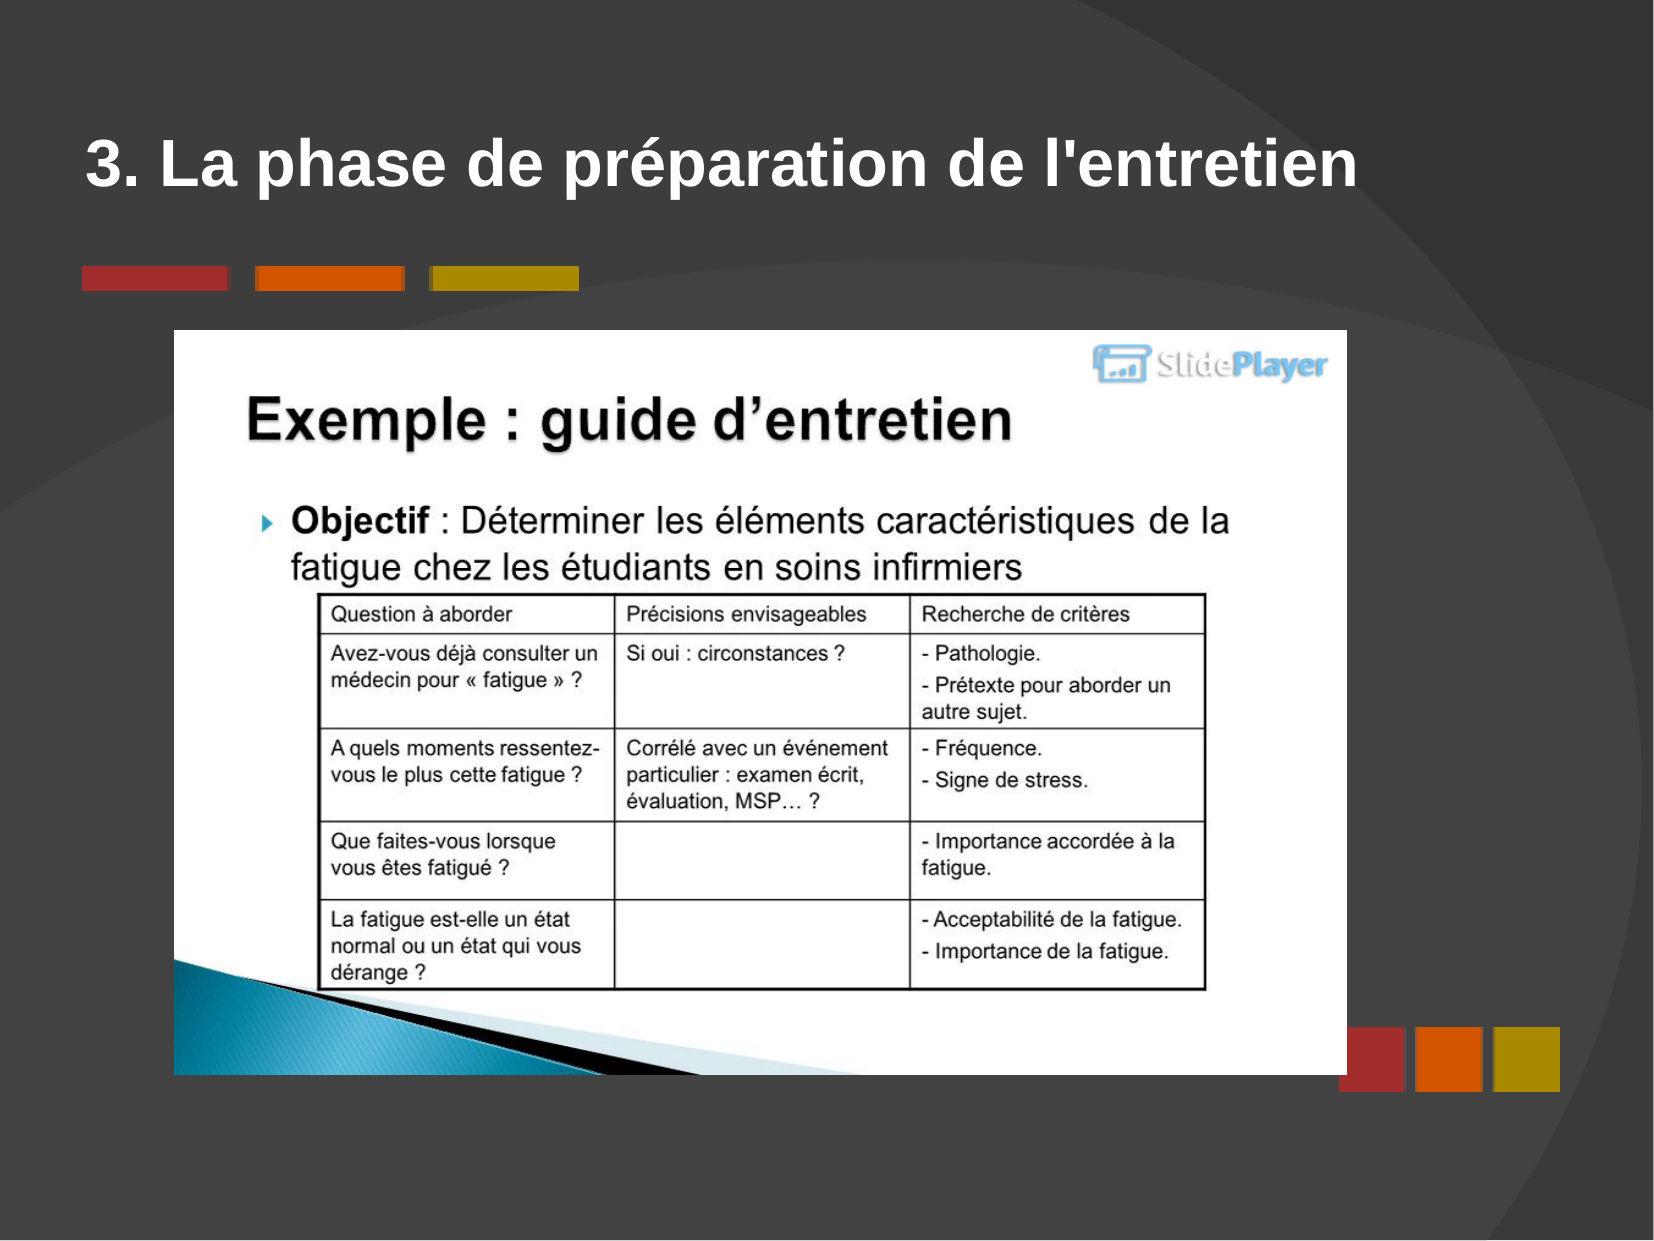

3. La phase de préparation de l'entretien